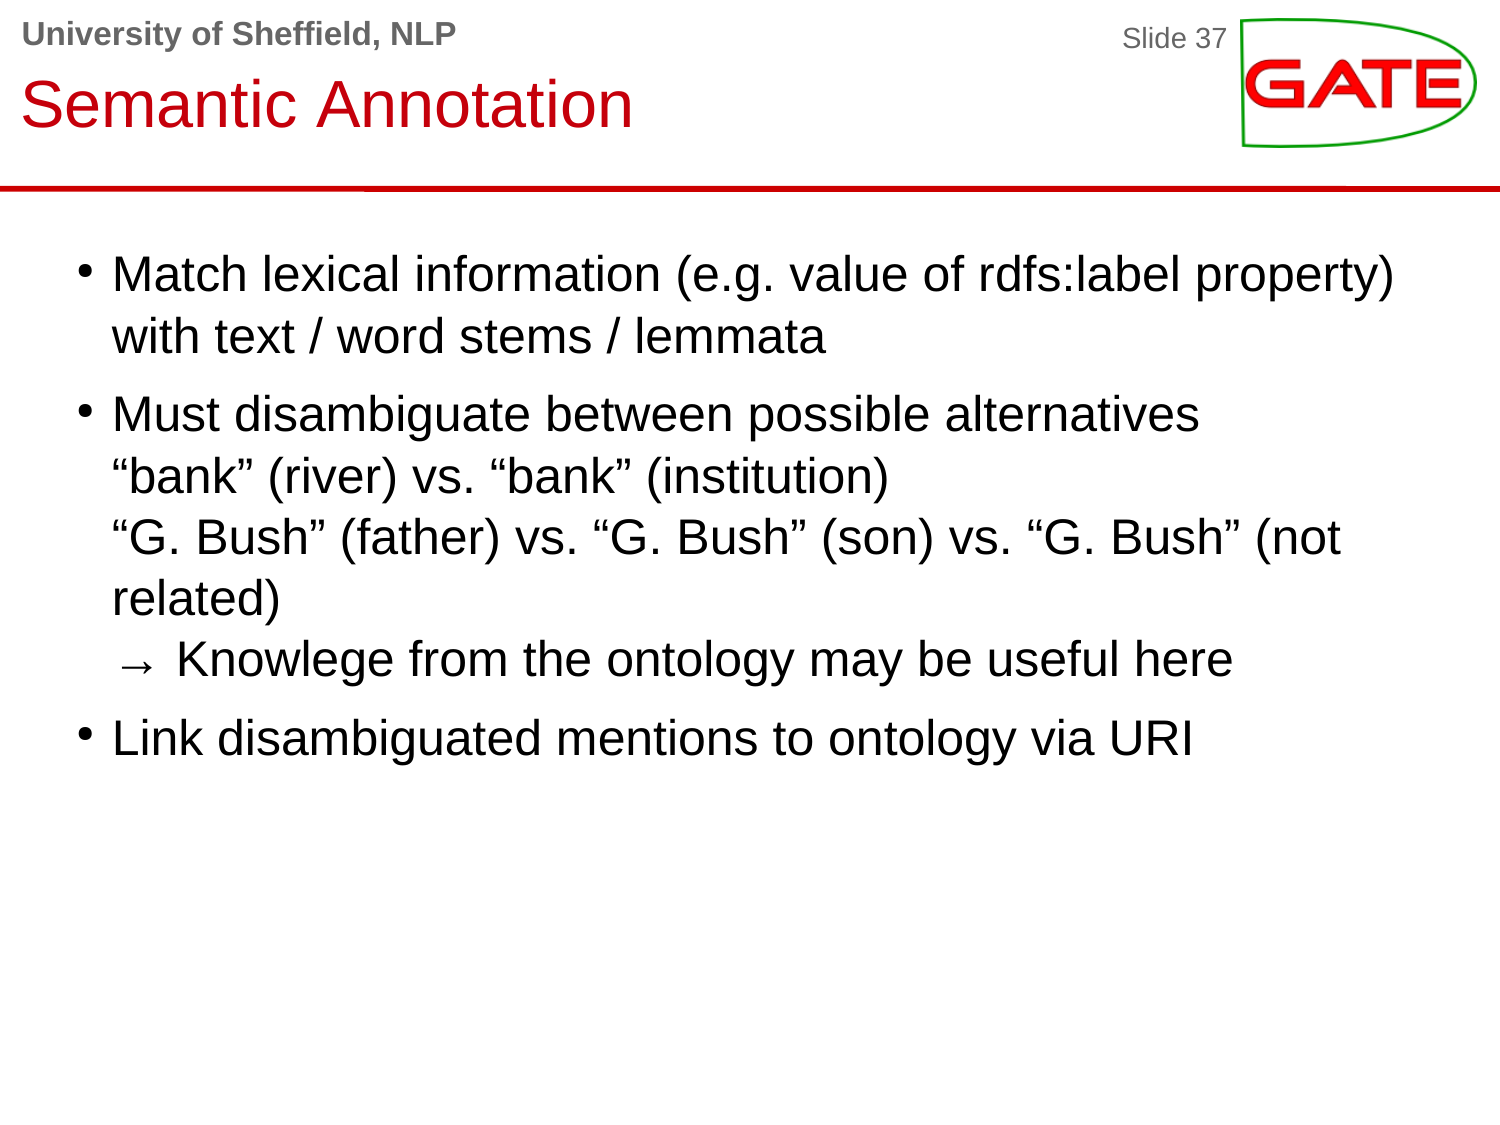

37
# Semantic Annotation
Match lexical information (e.g. value of rdfs:label property) with text / word stems / lemmata
Must disambiguate between possible alternatives
“bank” (river) vs. “bank” (institution)
“G. Bush” (father) vs. “G. Bush” (son) vs. “G. Bush” (not related)
→ Knowlege from the ontology may be useful here
Link disambiguated mentions to ontology via URI